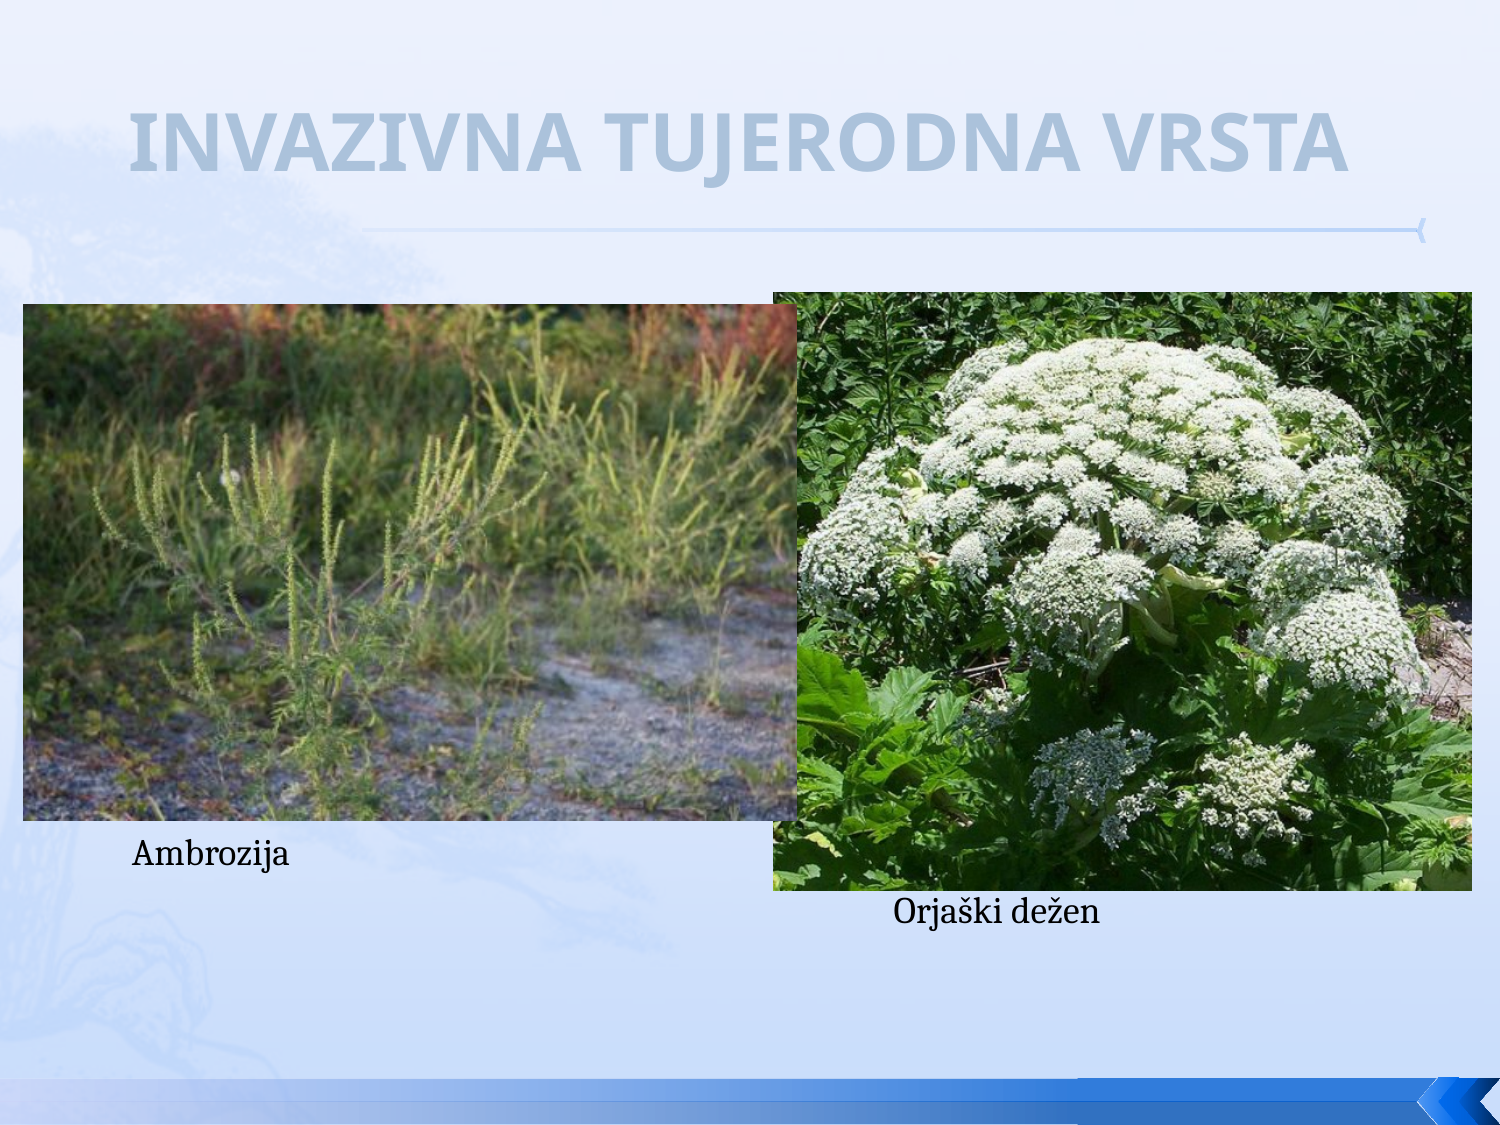

# INVAZIVNA TUJERODNA VRSTA
Ambrozija
Orjaški dežen